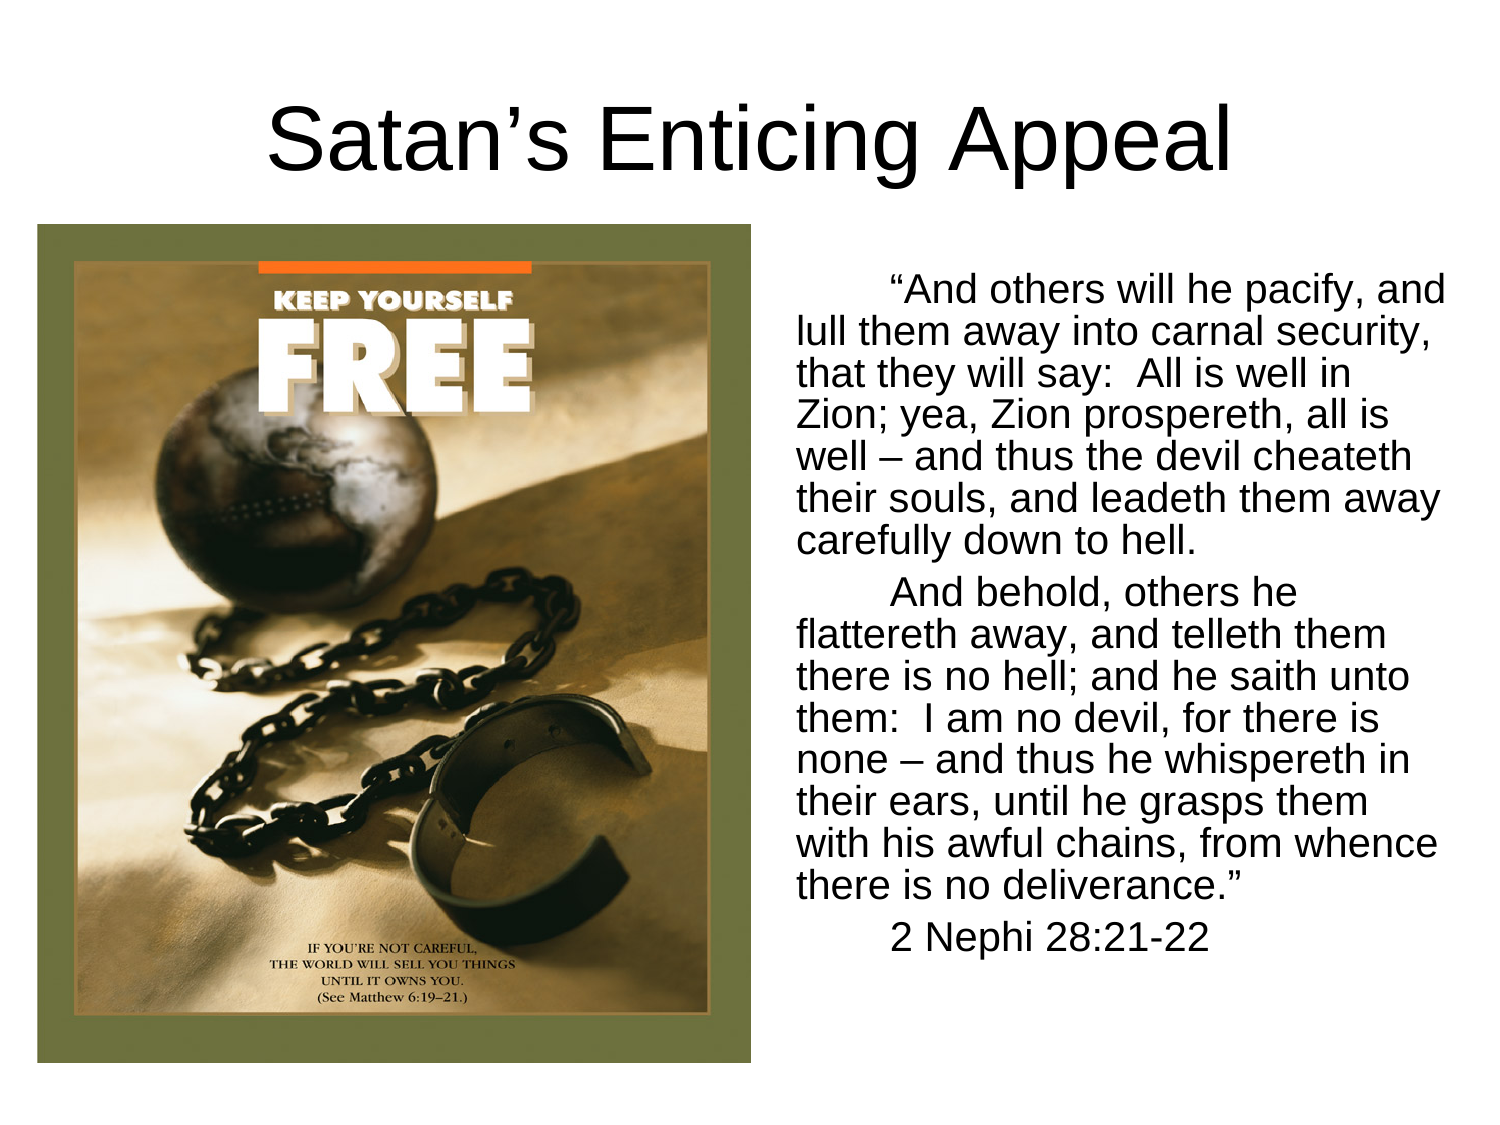

# Satan’s Enticing Appeal
		“And others will he pacify, and lull them away into carnal security, that they will say: All is well in Zion; yea, Zion prospereth, all is well – and thus the devil cheateth their souls, and leadeth them away carefully down to hell.
		And behold, others he flattereth away, and telleth them there is no hell; and he saith unto them: I am no devil, for there is none – and thus he whispereth in their ears, until he grasps them with his awful chains, from whence there is no deliverance.”
		2 Nephi 28:21-22